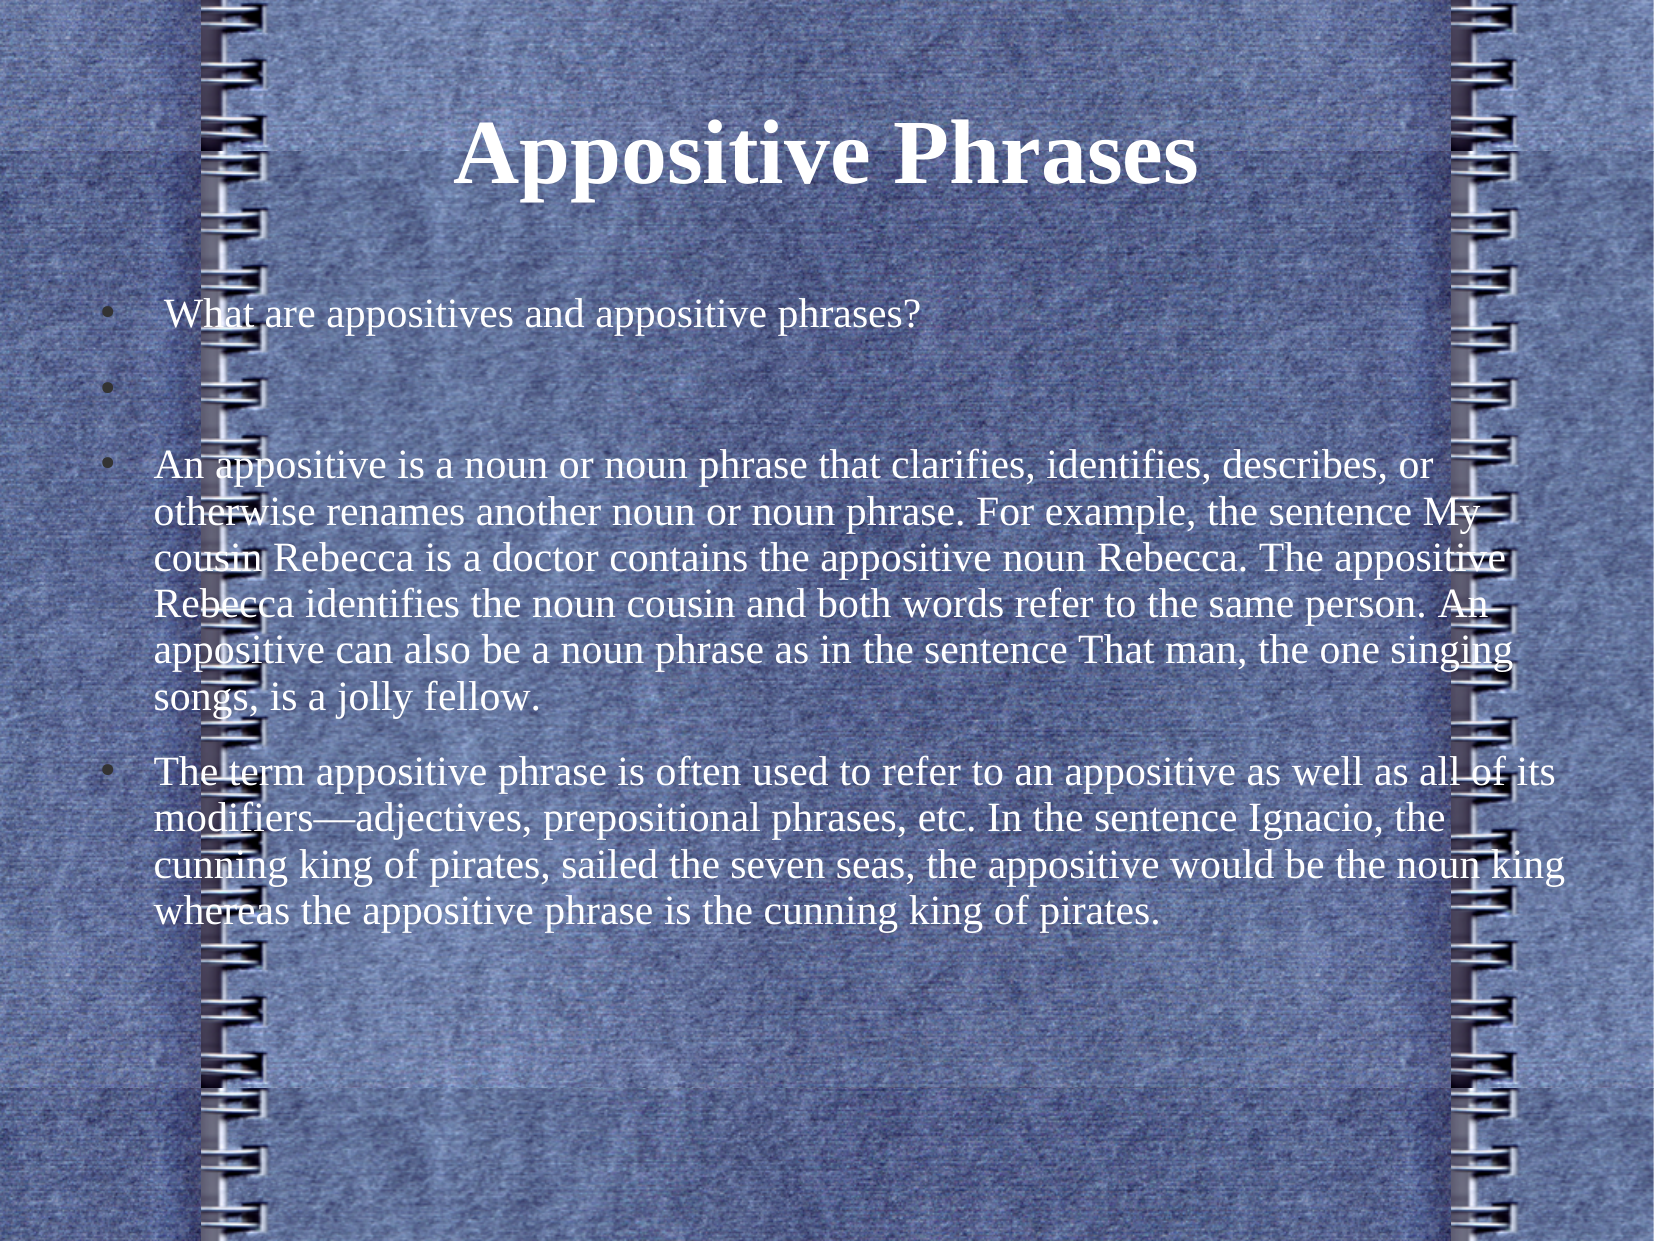

# Appositive Phrases
 What are appositives and appositive phrases?
An appositive is a noun or noun phrase that clarifies, identifies, describes, or otherwise renames another noun or noun phrase. For example, the sentence My cousin Rebecca is a doctor contains the appositive noun Rebecca. The appositive Rebecca identifies the noun cousin and both words refer to the same person. An appositive can also be a noun phrase as in the sentence That man, the one singing songs, is a jolly fellow.
The term appositive phrase is often used to refer to an appositive as well as all of its modifiers—adjectives, prepositional phrases, etc. In the sentence Ignacio, the cunning king of pirates, sailed the seven seas, the appositive would be the noun king whereas the appositive phrase is the cunning king of pirates.